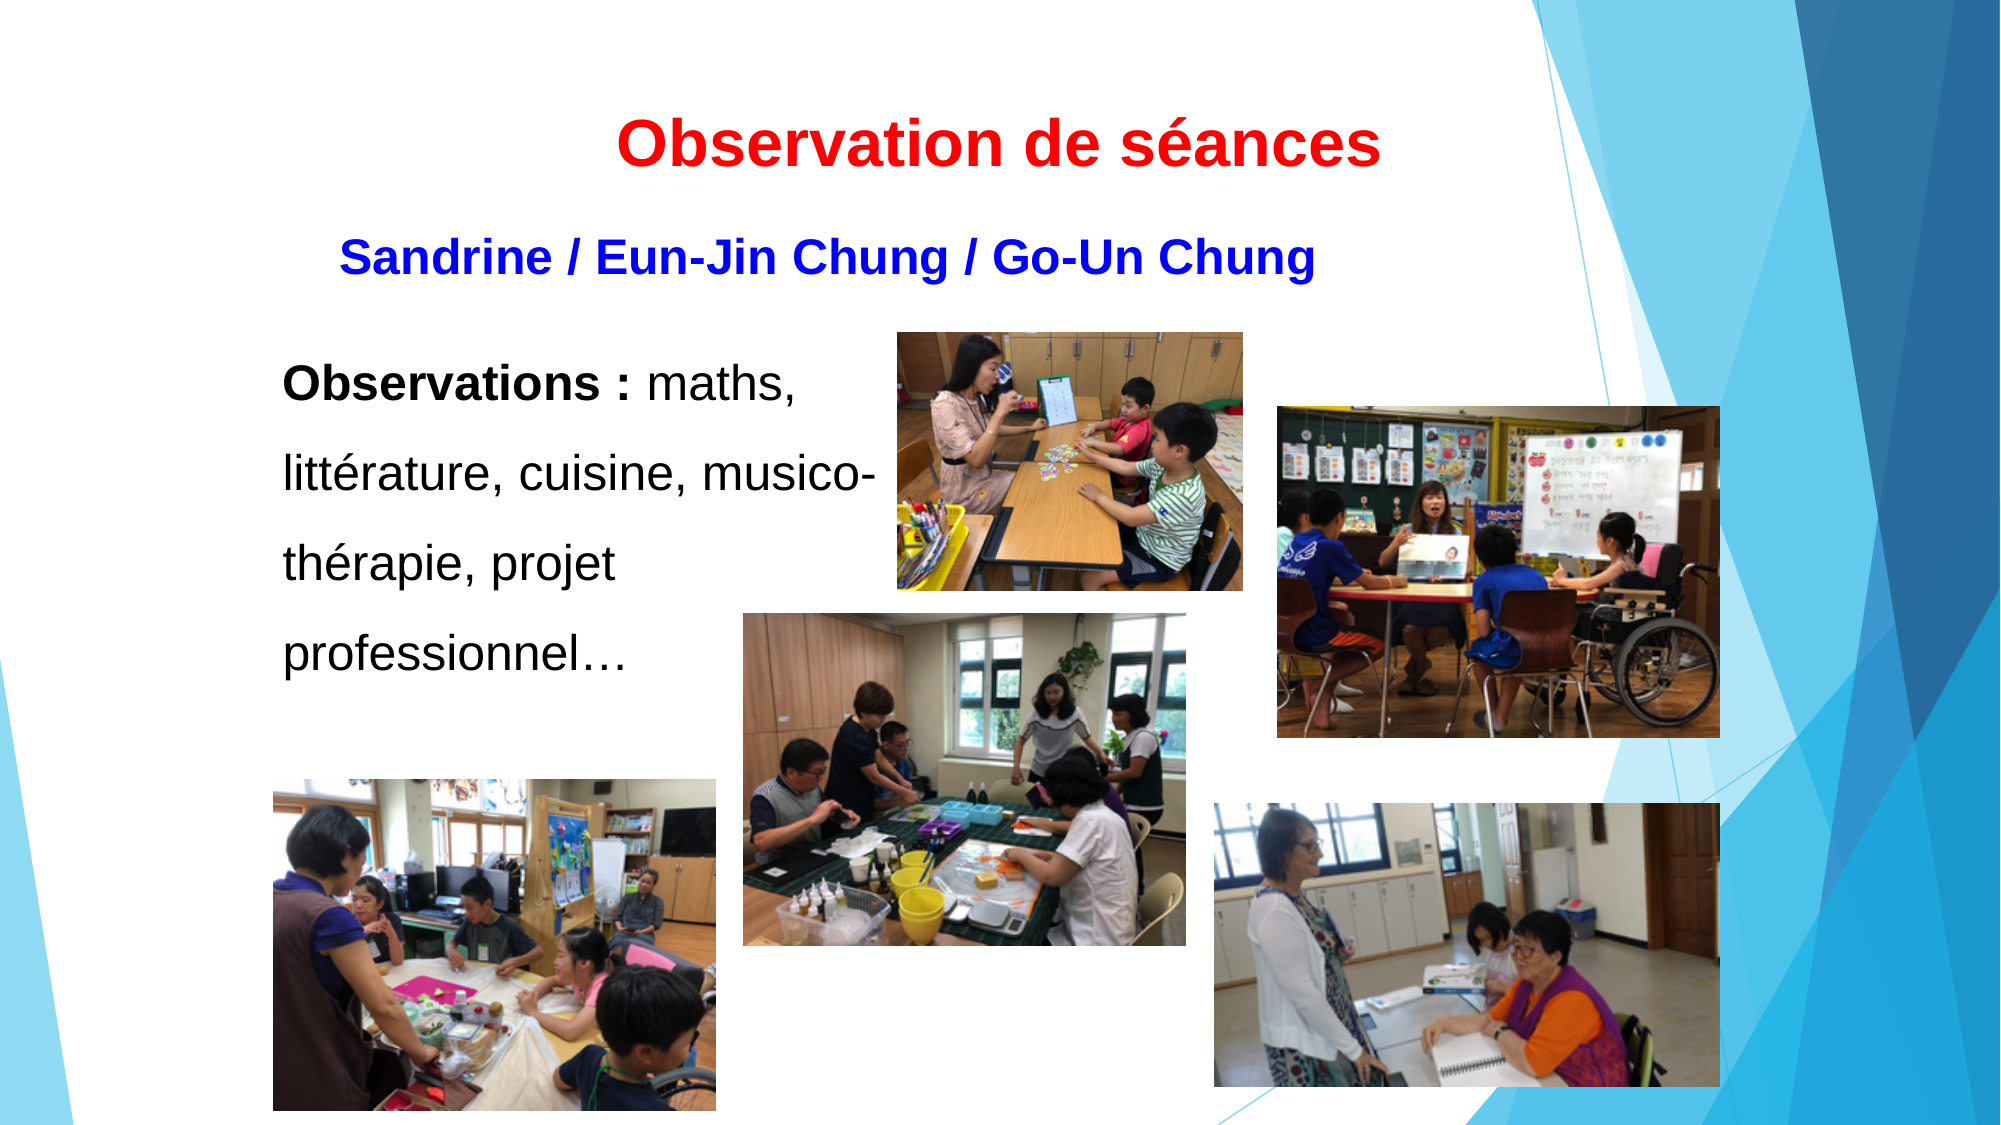

Observation de séances
Sandrine / Eun-Jin Chung / Go-Un Chung
Observations : maths, littérature, cuisine, musico-thérapie, projet professionnel…